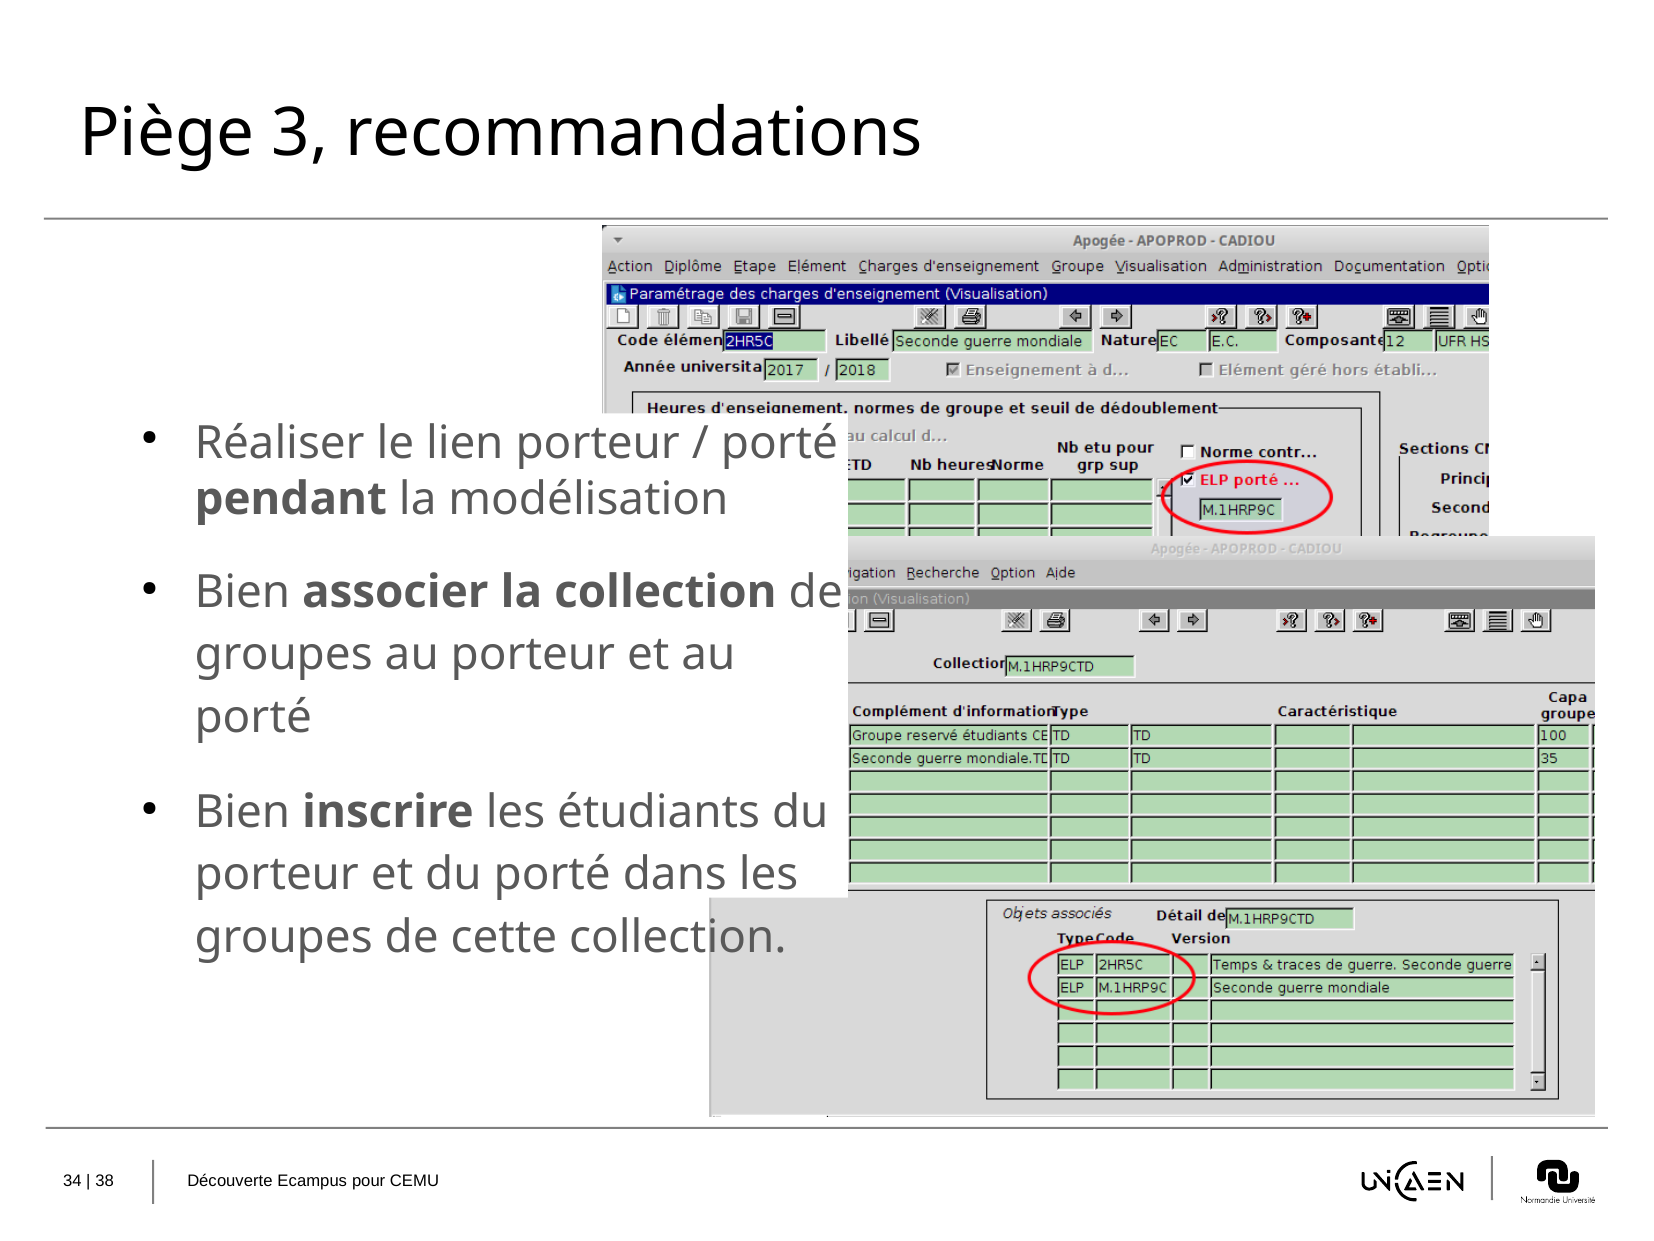

# Piège 3, recommandations
Réaliser le lien porteur / porté pendant la modélisation
Bien associer la collection de groupes au porteur et au porté
Bien inscrire les étudiants du porteur et du porté dans les groupes de cette collection.
34
Découverte Ecampus pourn les personnels administratifs